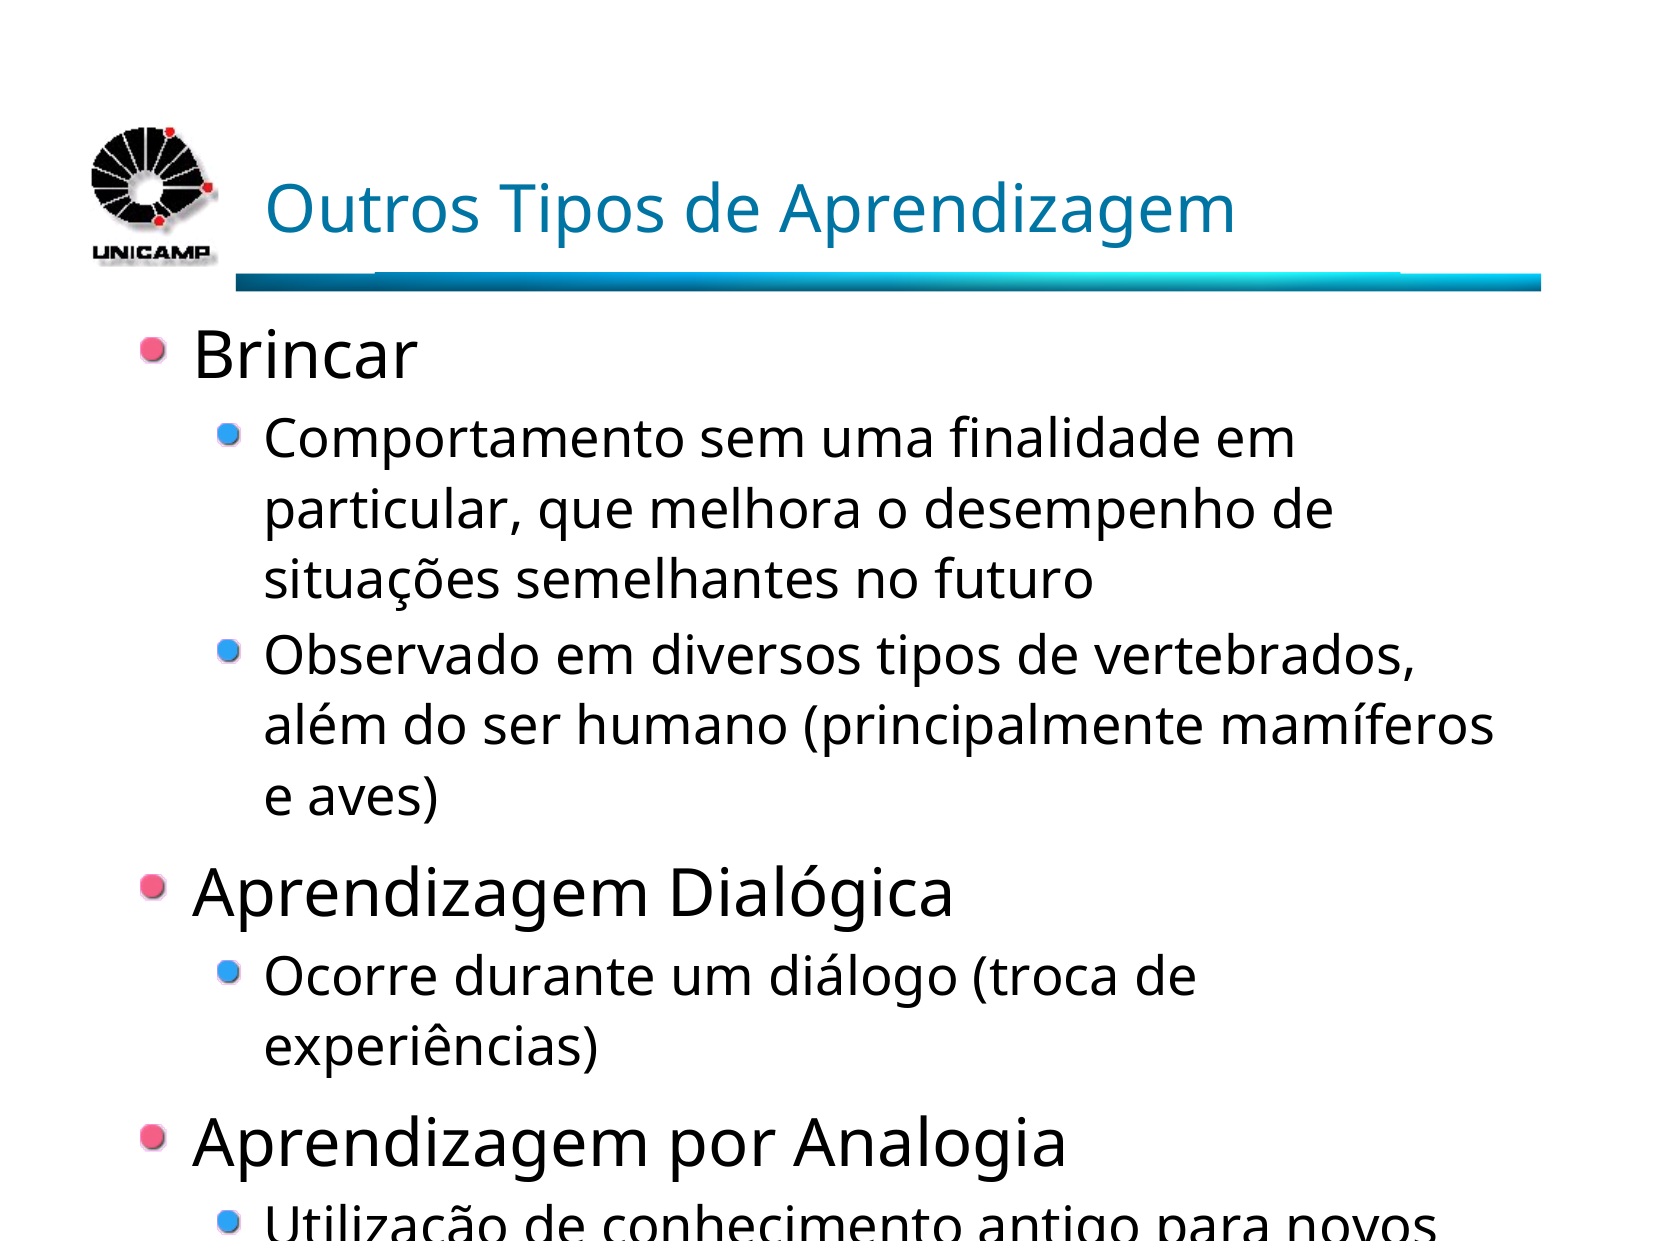

# Outros Tipos de Aprendizagem
Brincar
Comportamento sem uma finalidade em particular, que melhora o desempenho de situações semelhantes no futuro
Observado em diversos tipos de vertebrados, além do ser humano (principalmente mamíferos e aves)
Aprendizagem Dialógica
Ocorre durante um diálogo (troca de experiências)
Aprendizagem por Analogia
Utilização de conhecimento antigo para novos usos com os quais guarda similaridade